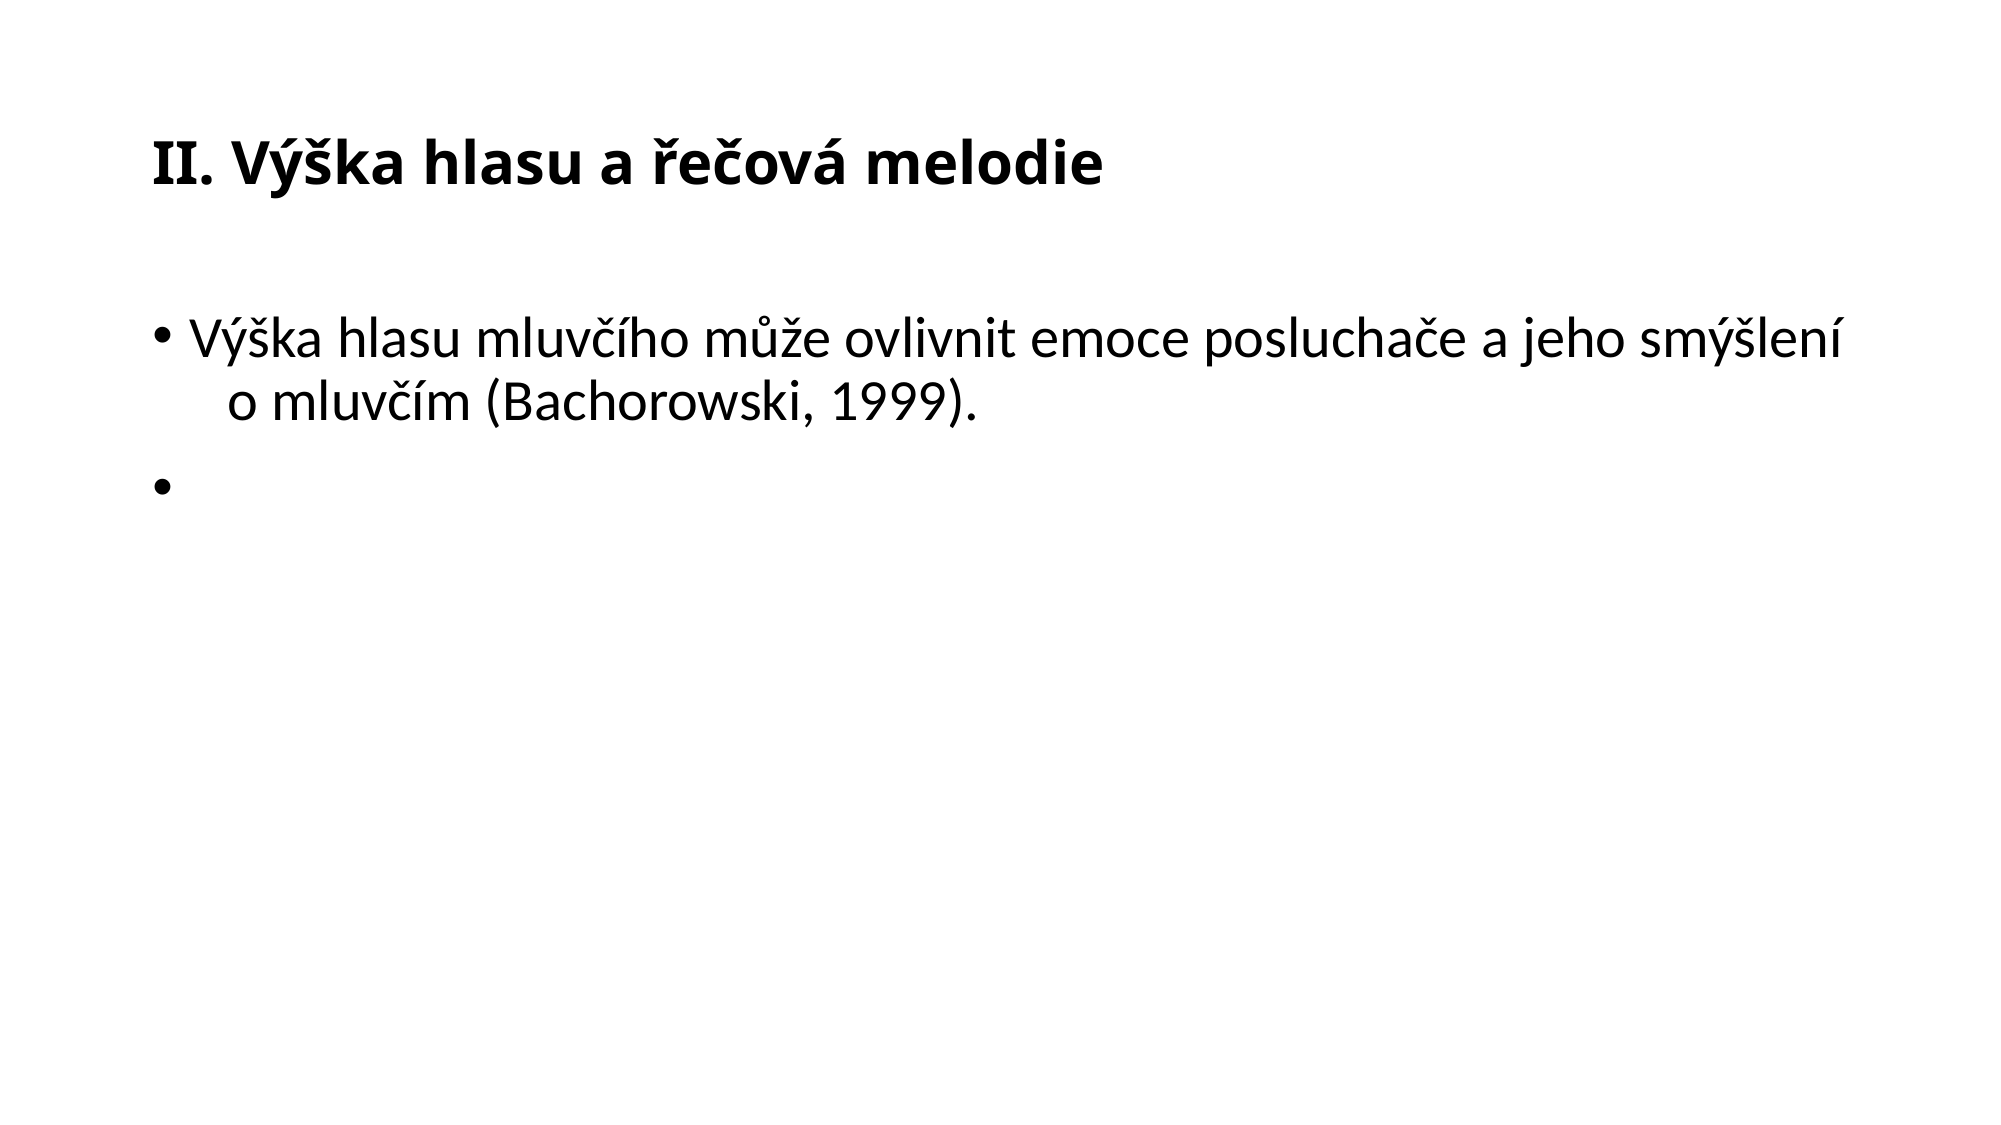

# II. Výška hlasu a řečová melodie
Výška hlasu mluvčího může ovlivnit emoce posluchače a jeho smýšlení o mluvčím (Bachorowski, 1999).